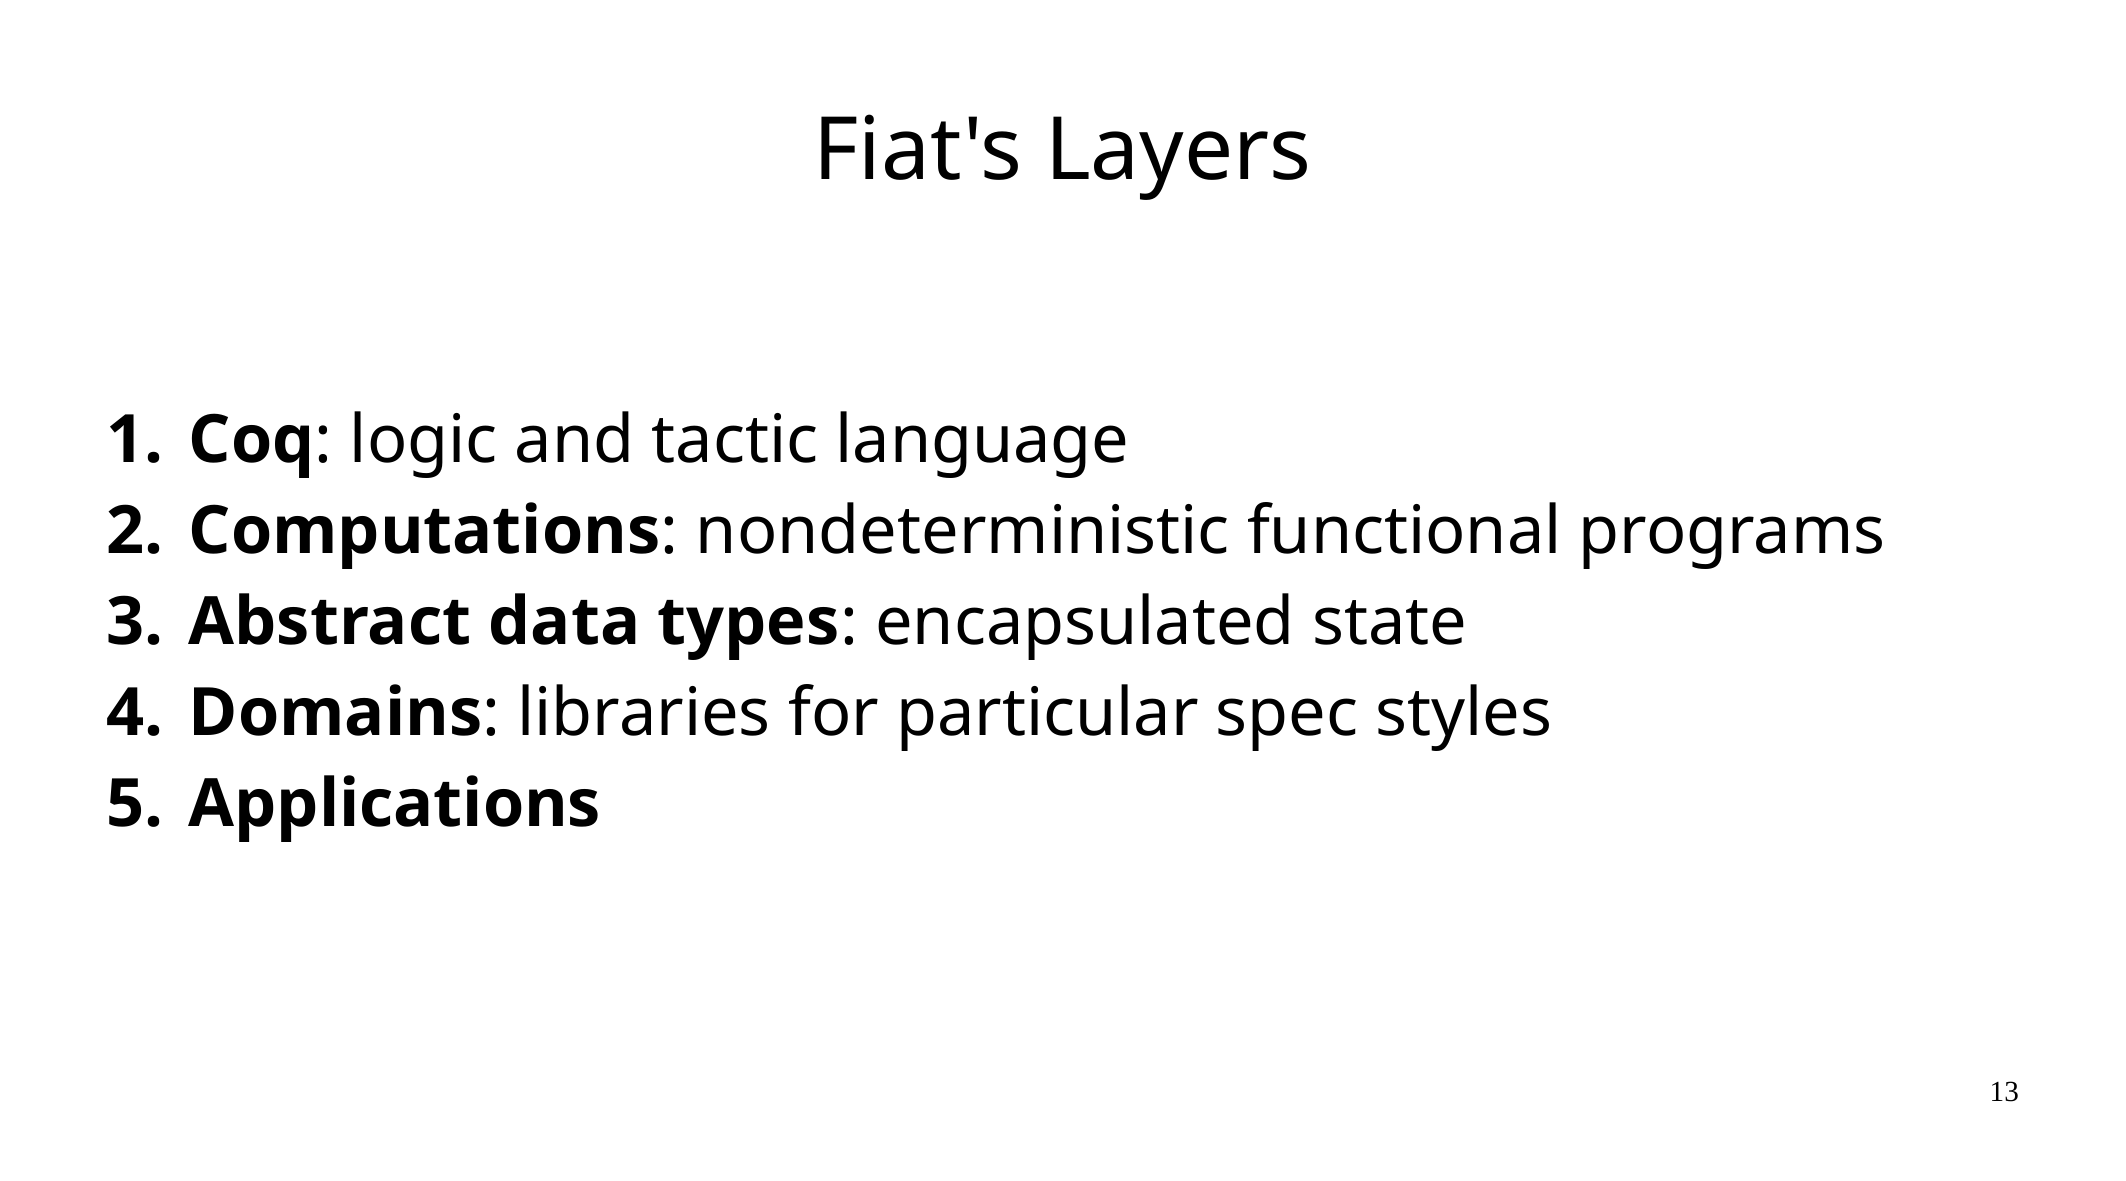

# Fiat's Layers
Coq: logic and tactic language
Computations: nondeterministic functional programs
Abstract data types: encapsulated state
Domains: libraries for particular spec styles
Applications
13